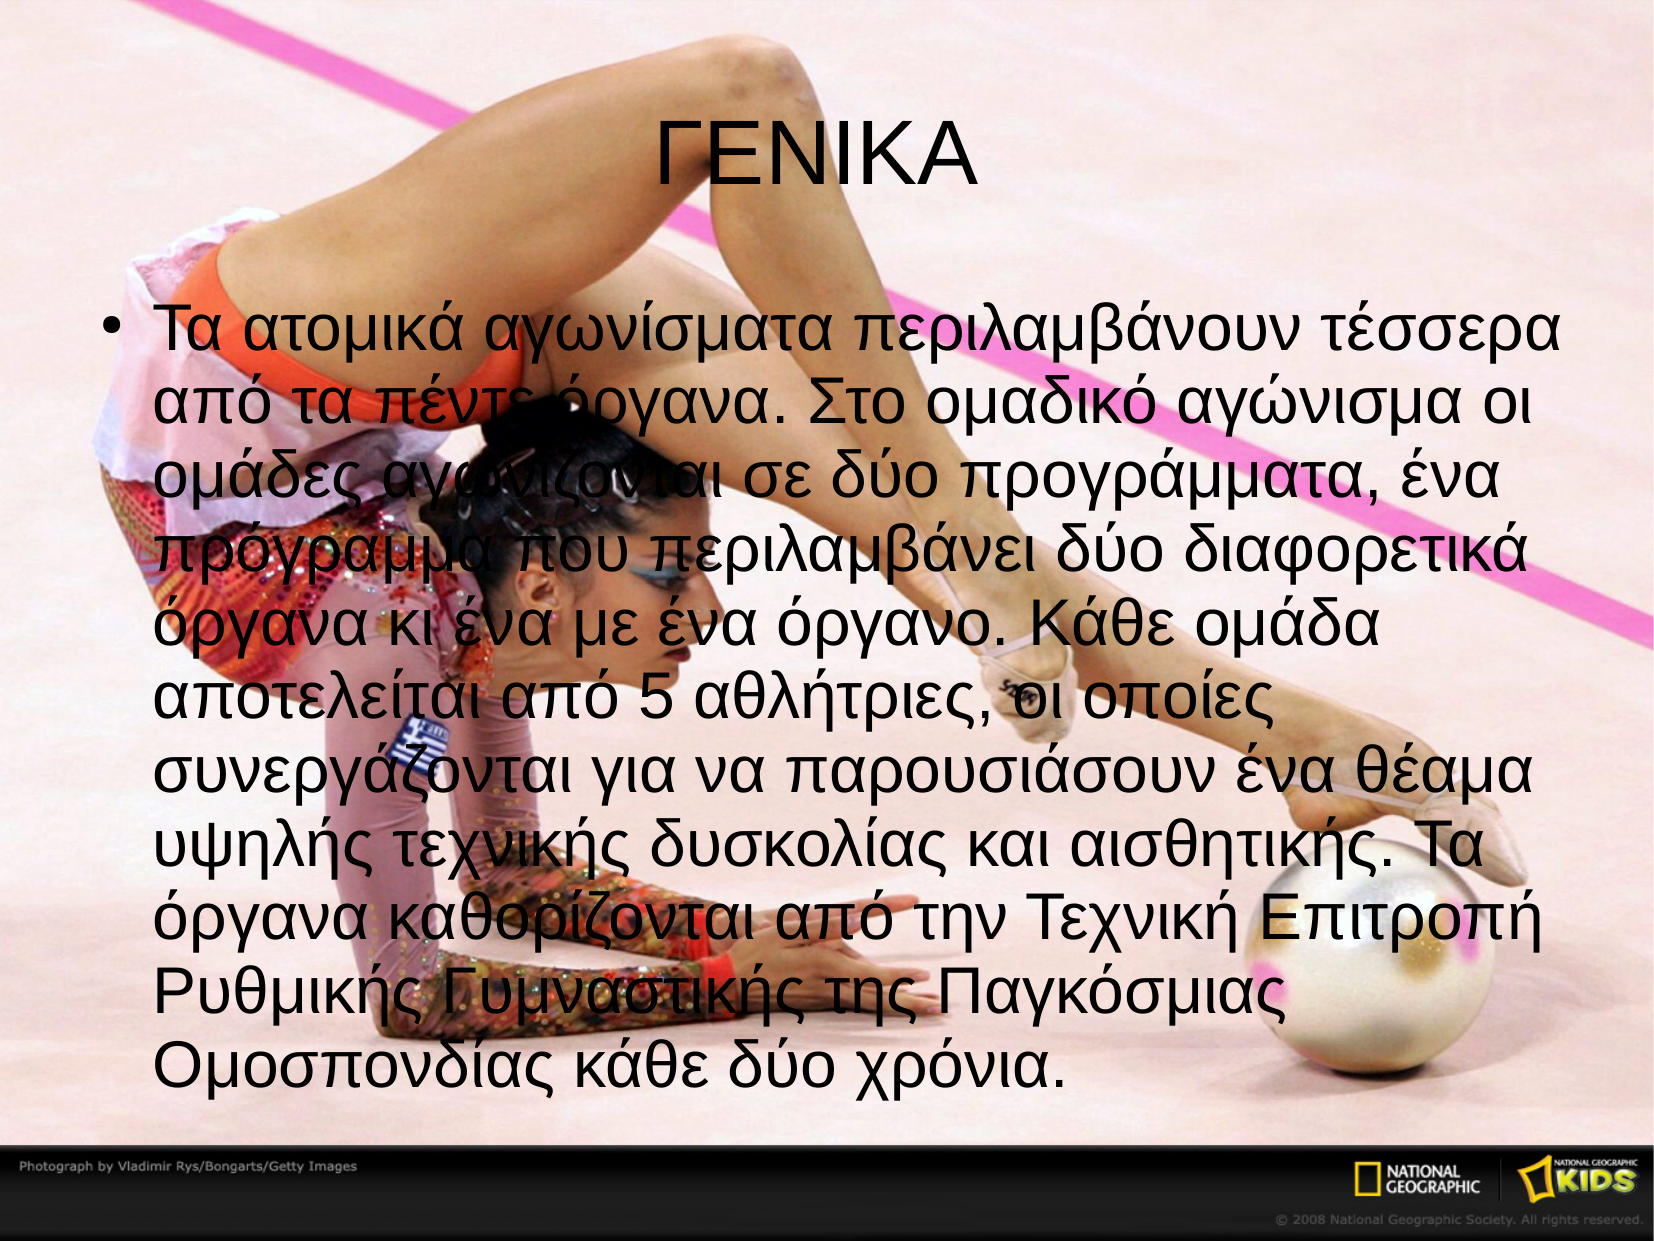

# ΓΕΝΙΚΑ
Τα ατομικά αγωνίσματα περιλαμβάνουν τέσσερα από τα πέντε όργανα. Στο ομαδικό αγώνισμα οι ομάδες αγωνίζονται σε δύο προγράμματα, ένα πρόγραμμα που περιλαμβάνει δύο διαφορετικά όργανα κι ένα με ένα όργανο. Κάθε ομάδα αποτελείται από 5 αθλήτριες, οι οποίες συνεργάζονται για να παρουσιάσουν ένα θέαμα υψηλής τεχνικής δυσκολίας και αισθητικής. Τα όργανα καθορίζονται από την Τεχνική Επιτροπή Ρυθμικής Γυμναστικής της Παγκόσμιας Ομοσπονδίας κάθε δύο χρόνια.